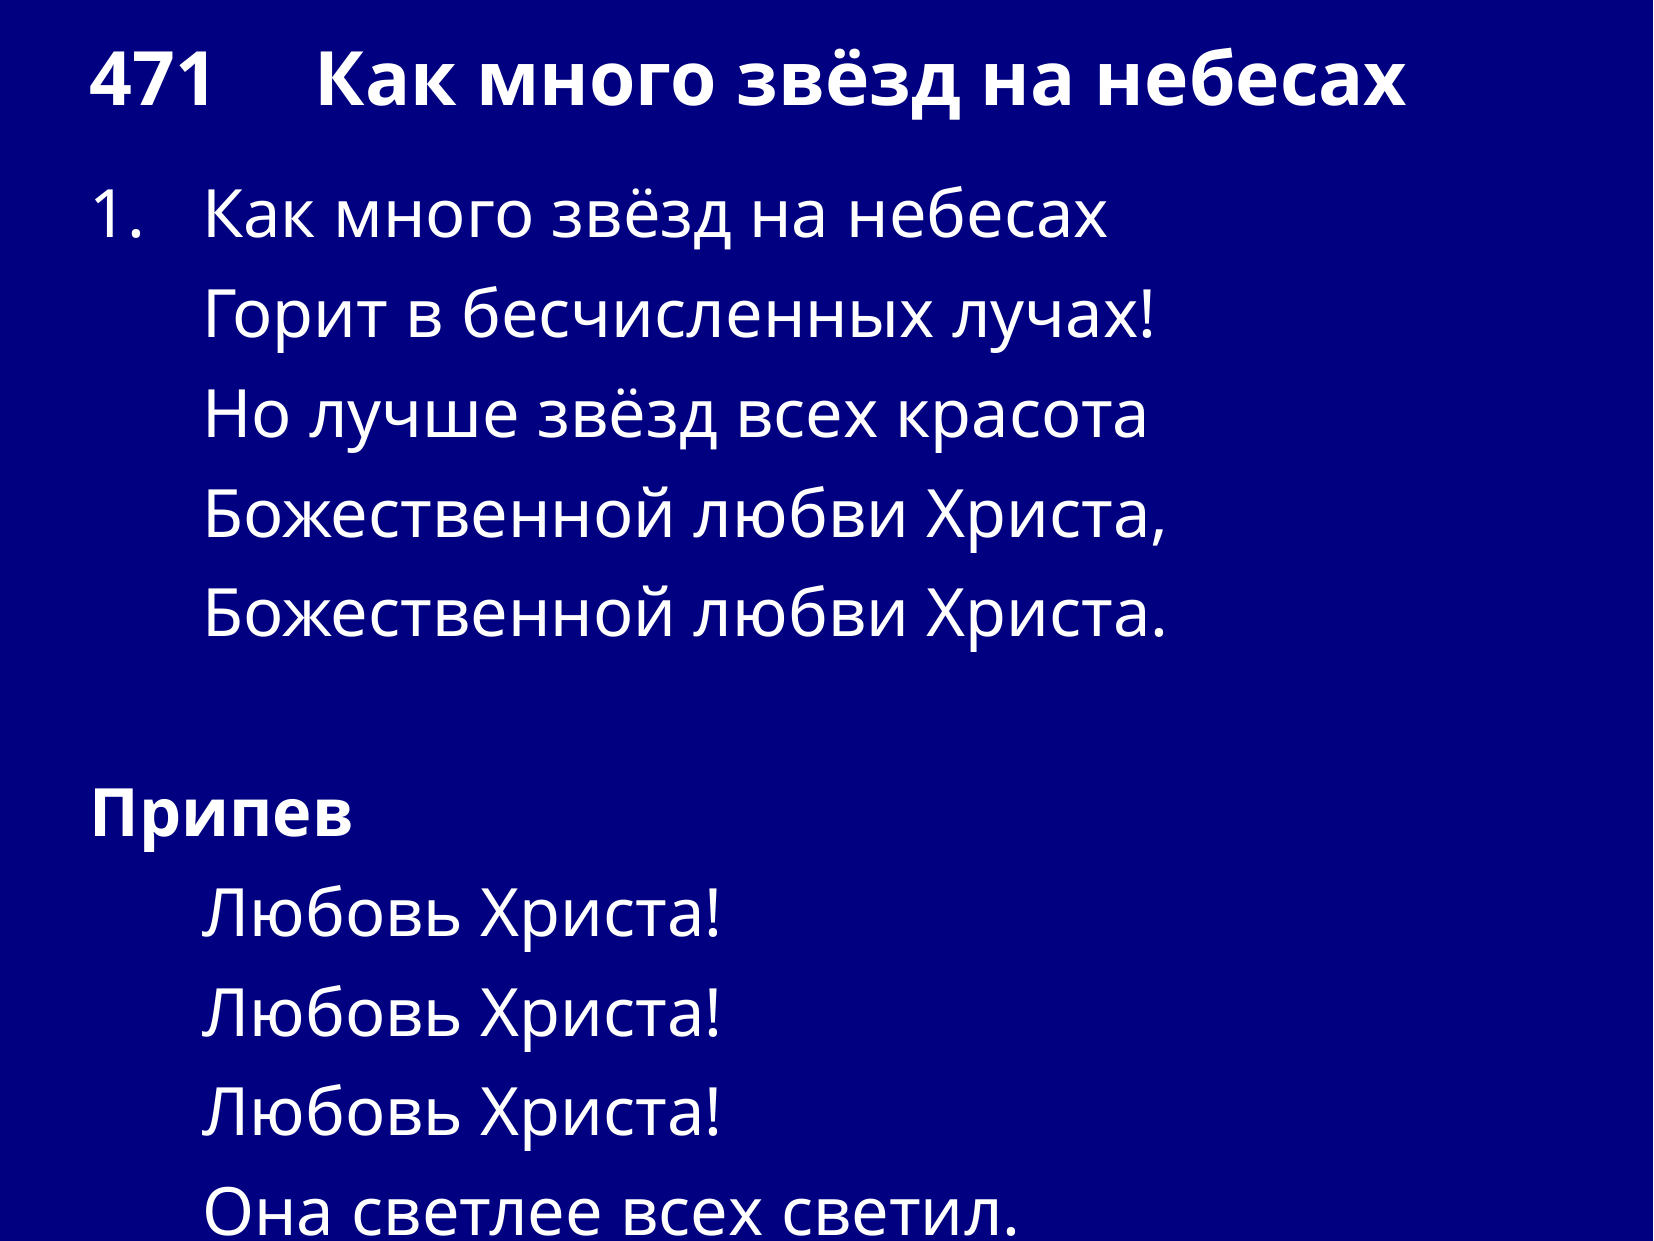

471	Как много звёзд на небесах
1.	Как много звёзд на небесах
	Горит в бесчисленных лучах!
	Но лучше звёзд всех красота
	Божественной любви Христа,
	Божественной любви Христа.
Припев
	Любовь Христа!
	Любовь Христа!
	Любовь Христа!
	Она светлее всех светил.